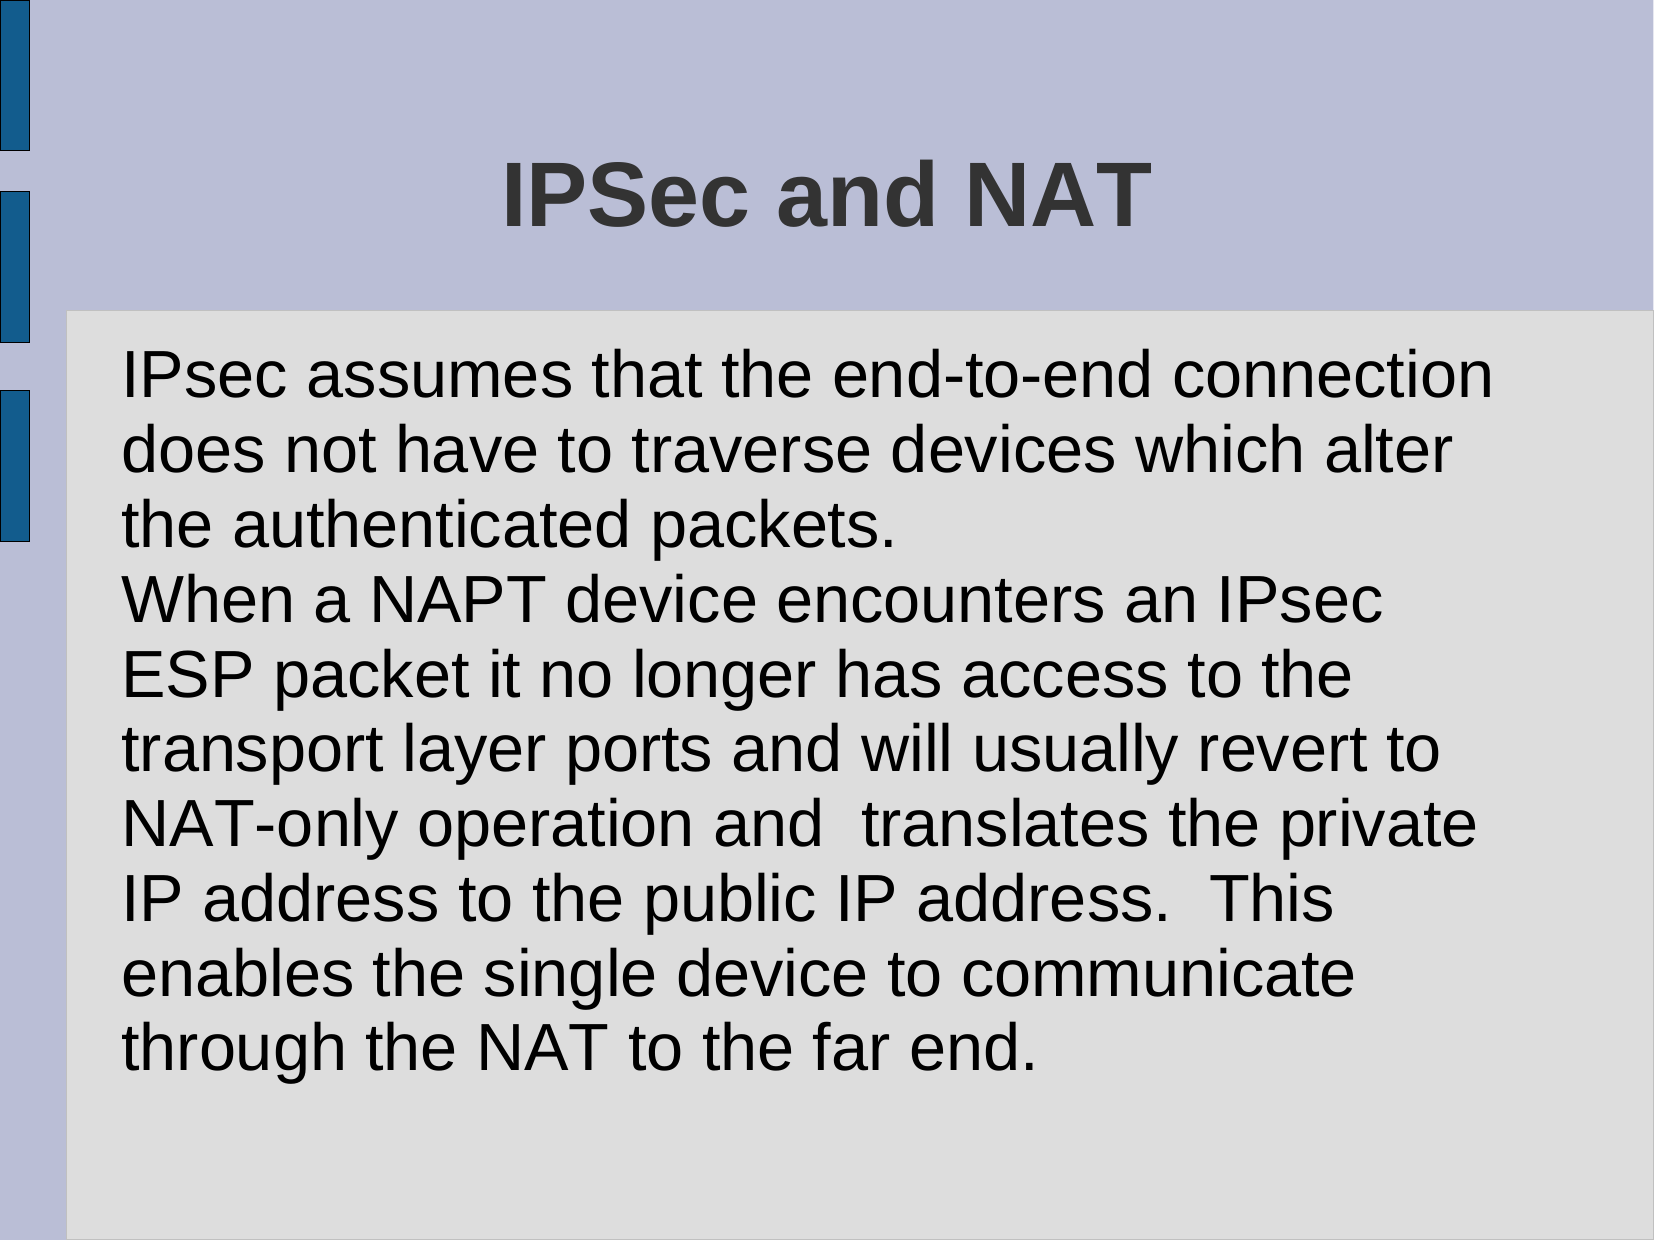

# IPSec and NAT
IPsec assumes that the end-to-end connection does not have to traverse devices which alter the authenticated packets.
When a NAPT device encounters an IPsec ESP packet it no longer has access to the transport layer ports and will usually revert to NAT-only operation and translates the private IP address to the public IP address. This enables the single device to communicate through the NAT to the far end.